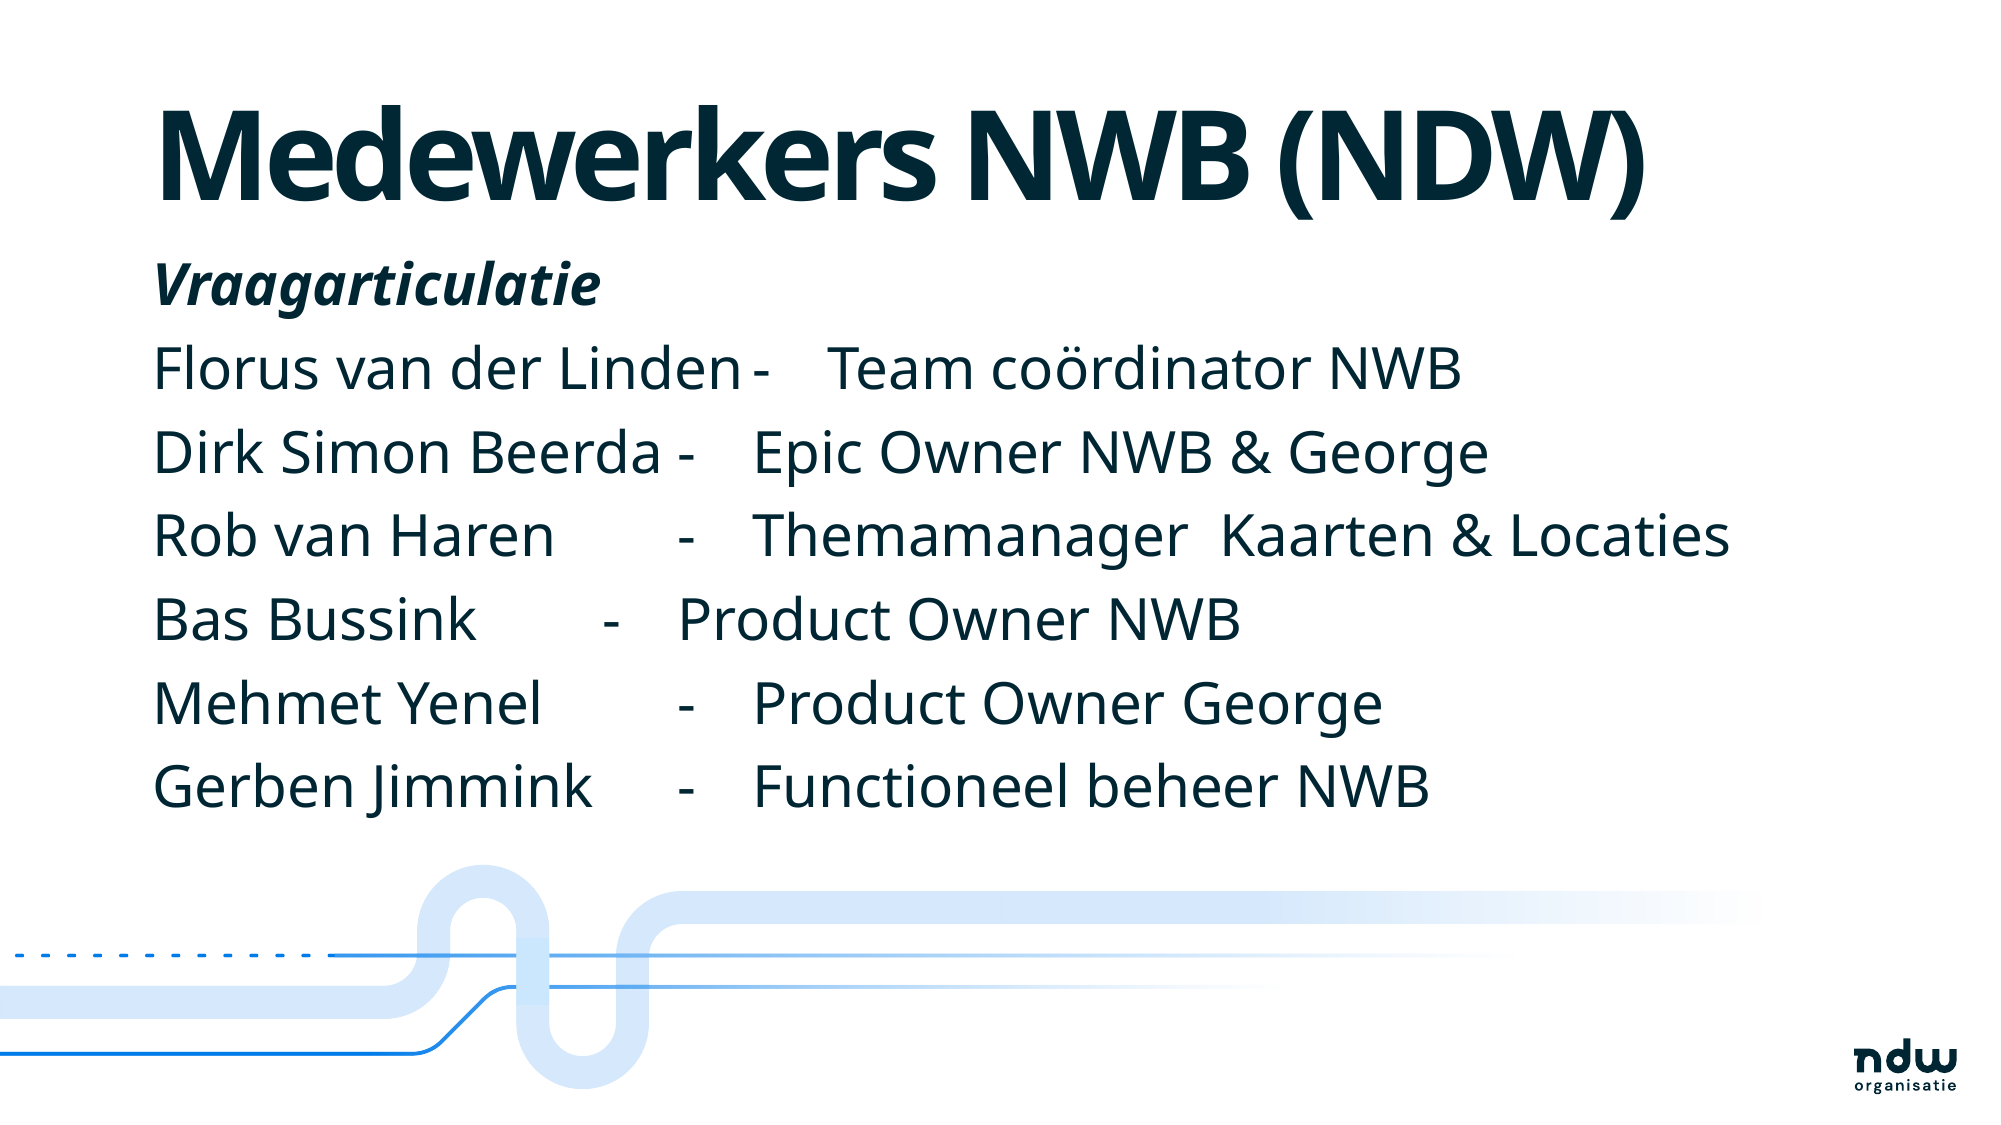

# Medewerkers NWB (NDW)
Vraagarticulatie
Florus van der Linden	-	Team coördinator NWB
Dirk Simon Beerda	-	Epic Owner NWB & George
Rob van Haren 	-	Themamanager Kaarten & Locaties
Bas Bussink		-	Product Owner NWB
Mehmet Yenel 		-	Product Owner George
Gerben Jimmink		-	Functioneel beheer NWB